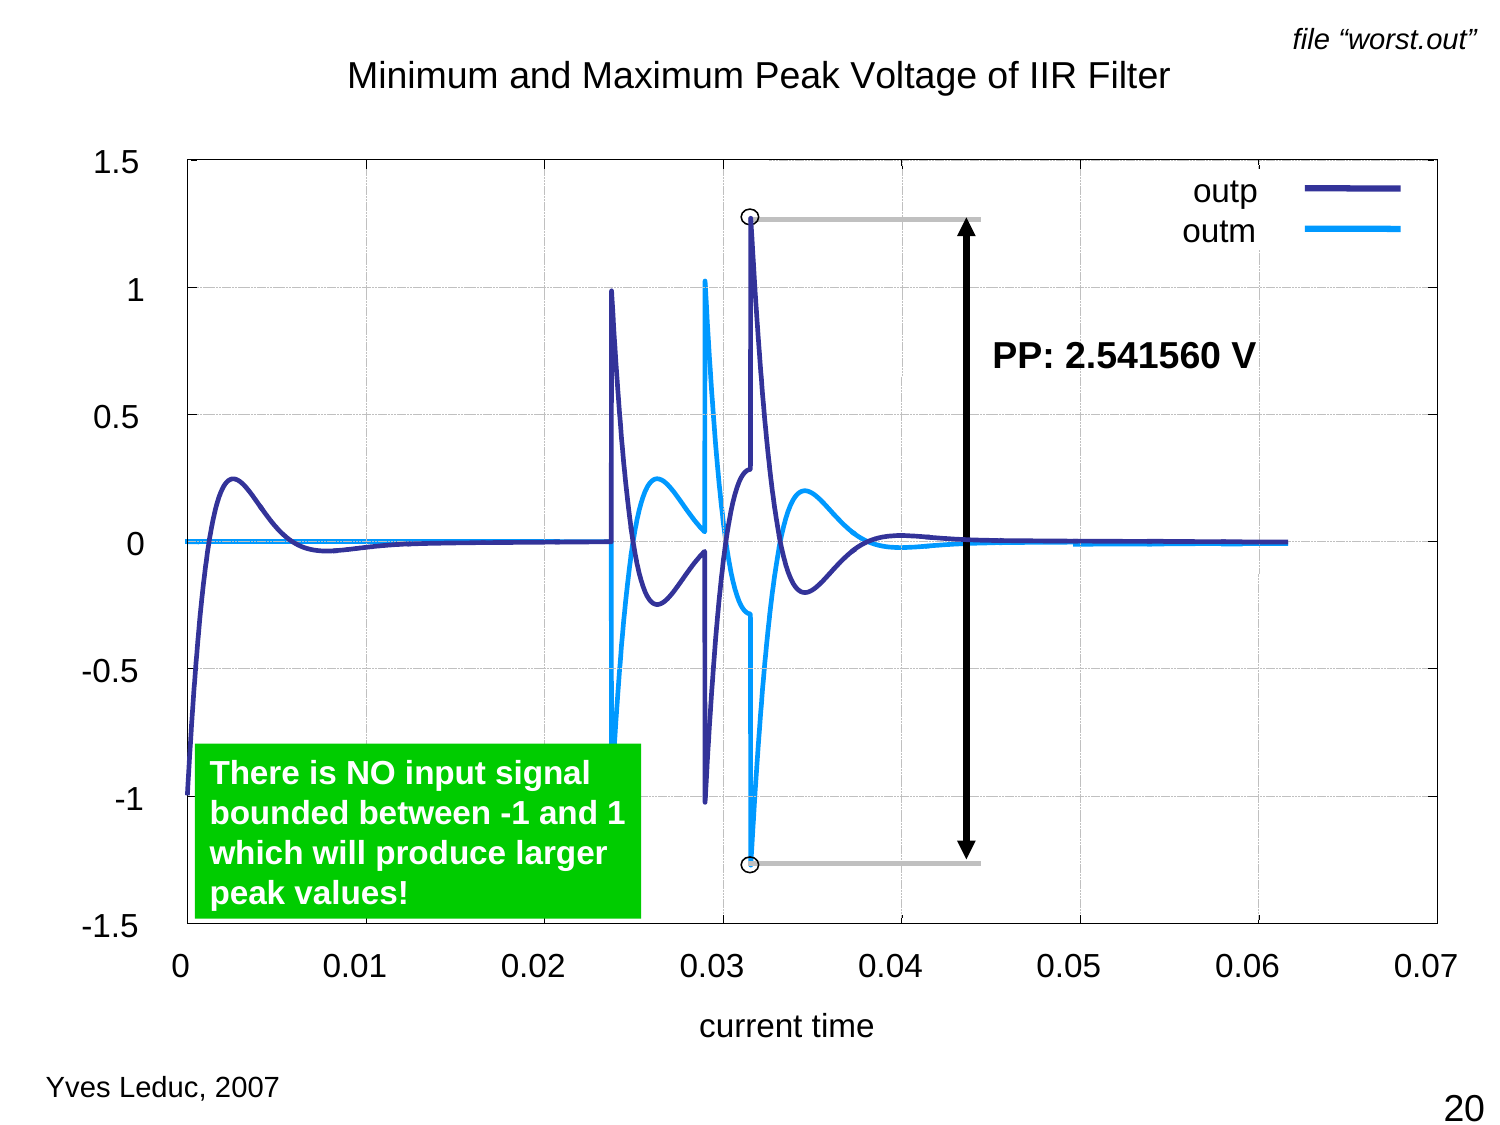

file “worst.out”
Minimum and Maximum Peak Voltage of IIR Filter
 1.5
outp
outm
 1
PP: 2.541560 V
 0.5
 0
-0.5
-1
-1.5
 0
 0.01
 0.02
 0.03
 0.04
 0.05
 0.06
 0.07
current time
There is NO input signal
bounded between -1 and 1
which will produce larger
peak values!
20